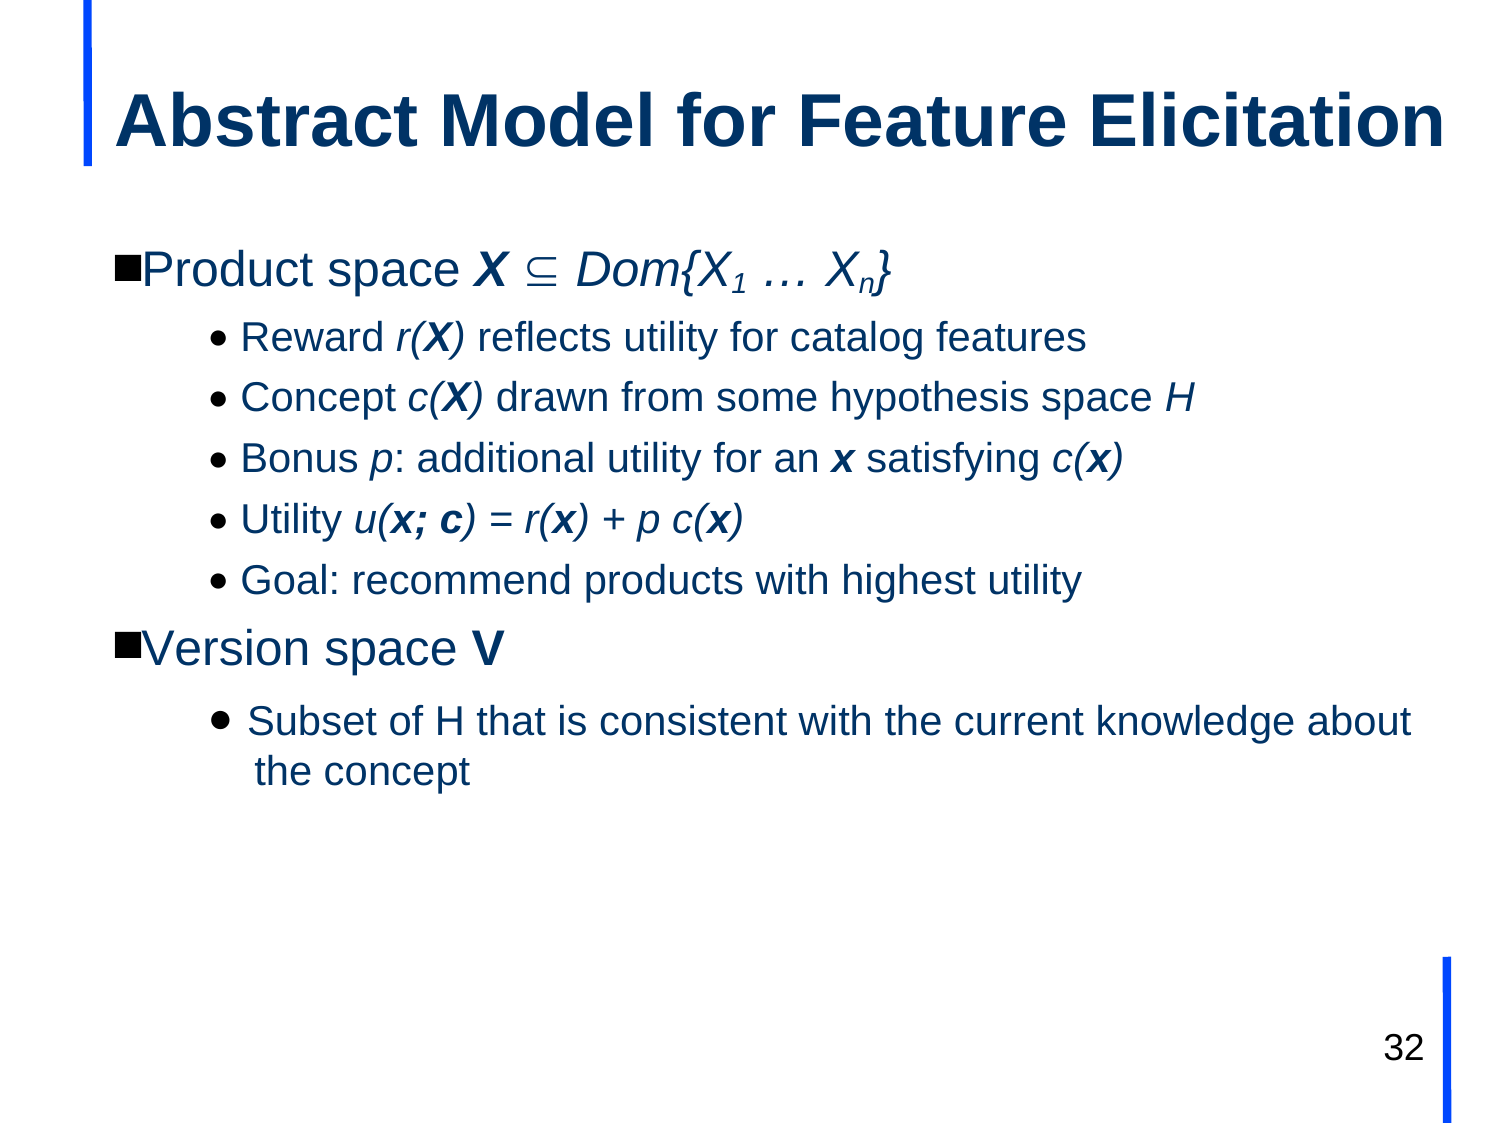

# Abstract Model for Feature Elicitation
Product space X  Dom{X1 … Xn}
 Reward r(X) reflects utility for catalog features
 Concept c(X) drawn from some hypothesis space H
 Bonus p: additional utility for an x satisfying c(x)
 Utility u(x; c) = r(x) + p c(x)
 Goal: recommend products with highest utility
Version space V
 Subset of H that is consistent with the current knowledge about the concept
32